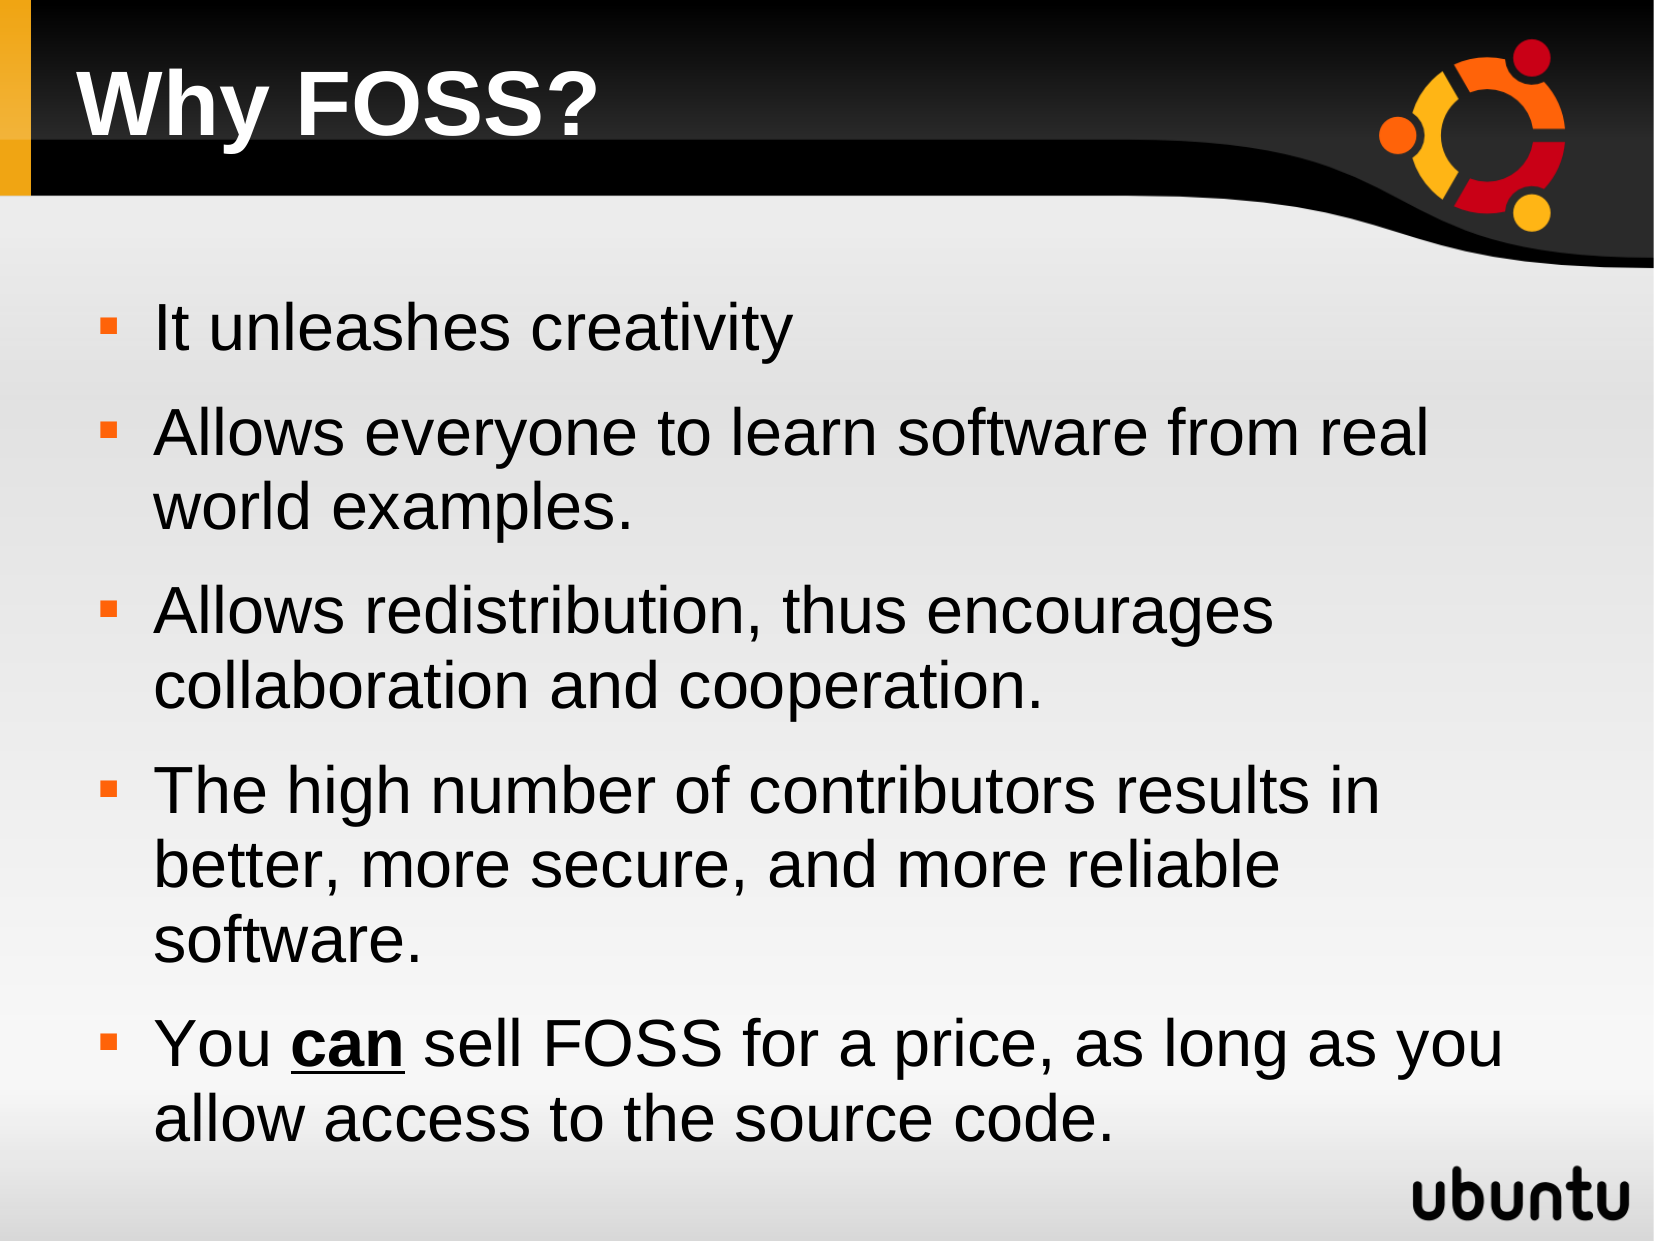

# Why FOSS?
It unleashes creativity
Allows everyone to learn software from real world examples.
Allows redistribution, thus encourages collaboration and cooperation.
The high number of contributors results in better, more secure, and more reliable software.
You can sell FOSS for a price, as long as you allow access to the source code.